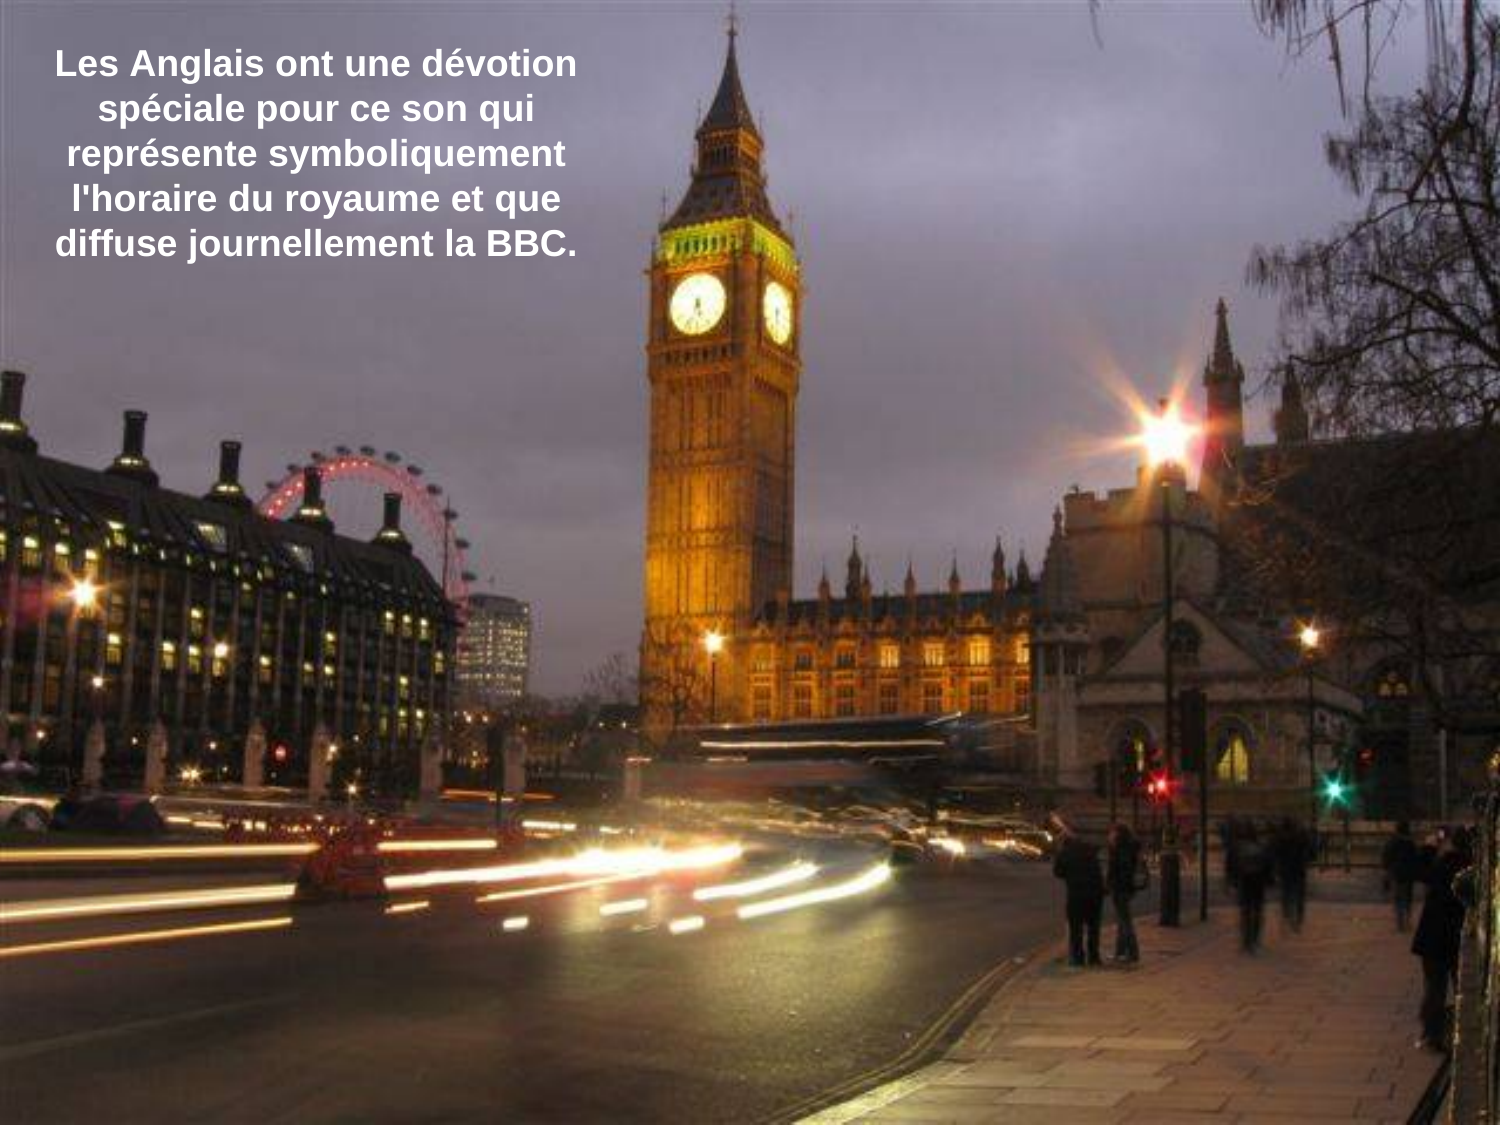

Les Anglais ont une dévotion spéciale pour ce son qui représente symboliquement l'horaire du royaume et que diffuse journellement la BBC.
#